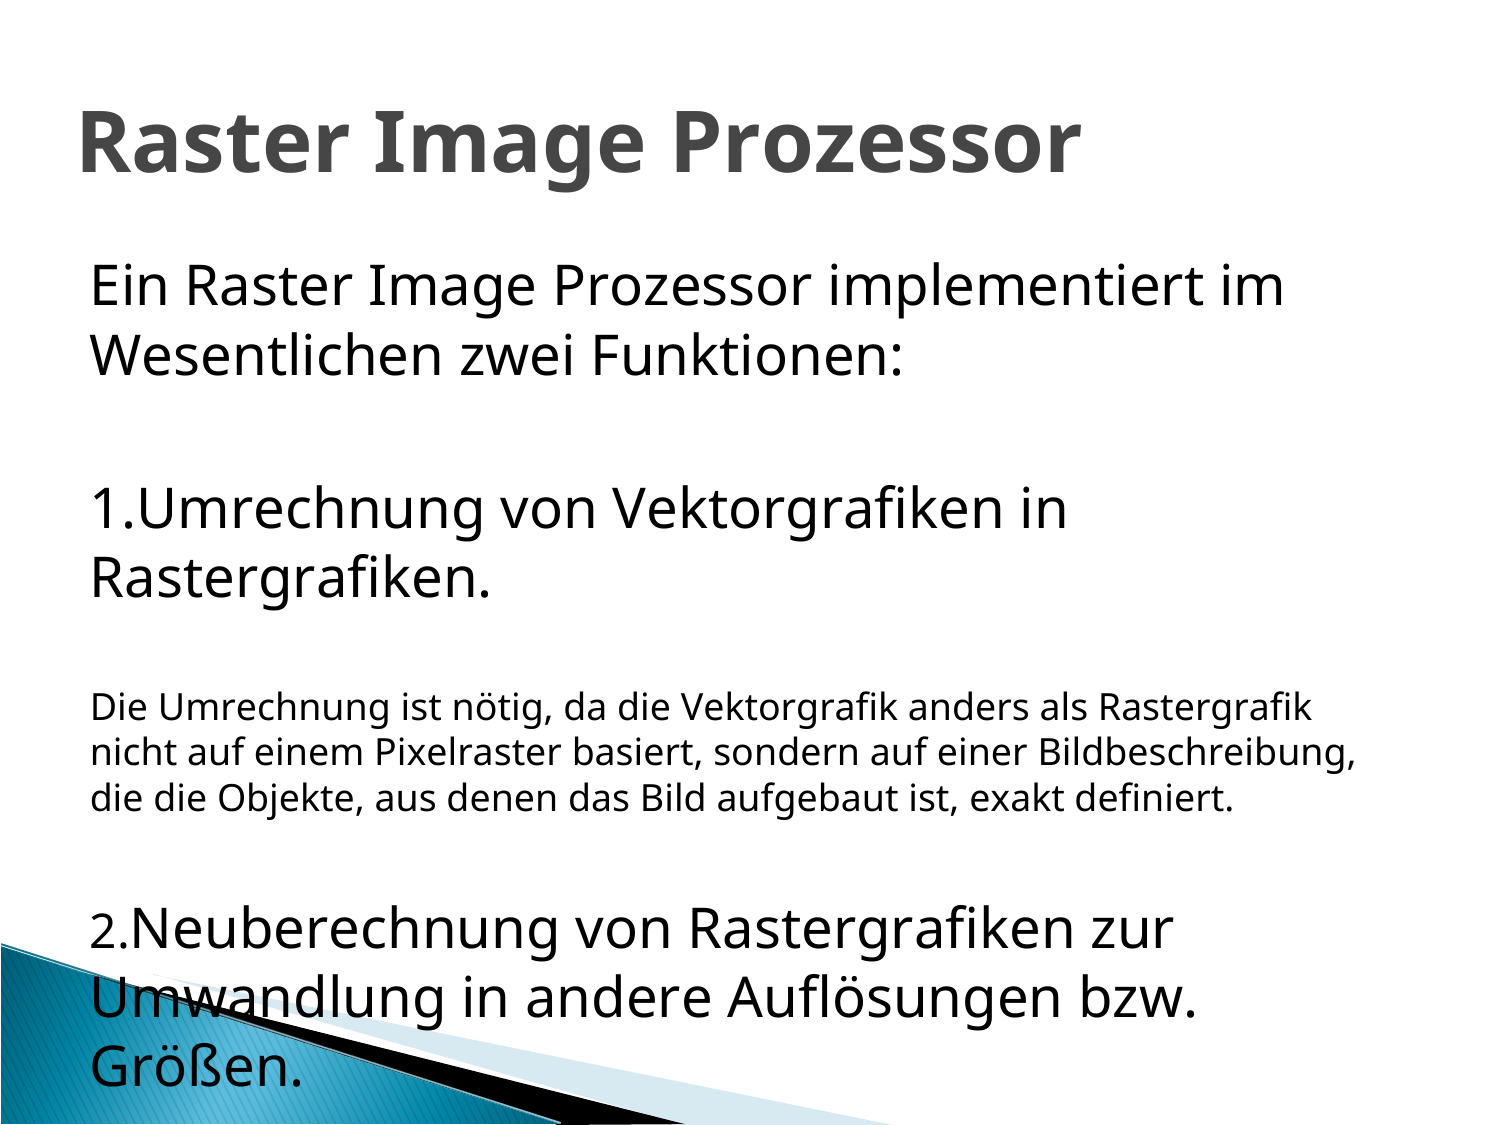

Raster Image Prozessor
# Ein Raster Image Prozessor implementiert im Wesentlichen zwei Funktionen:
1.Umrechnung von Vektorgrafiken in Rastergrafiken.
Die Umrechnung ist nötig, da die Vektorgrafik anders als Rastergrafik nicht auf einem Pixelraster basiert, sondern auf einer Bildbeschreibung, die die Objekte, aus denen das Bild aufgebaut ist, exakt definiert.
2.Neuberechnung von Rastergrafiken zur Umwandlung in andere Auflösungen bzw. Größen.